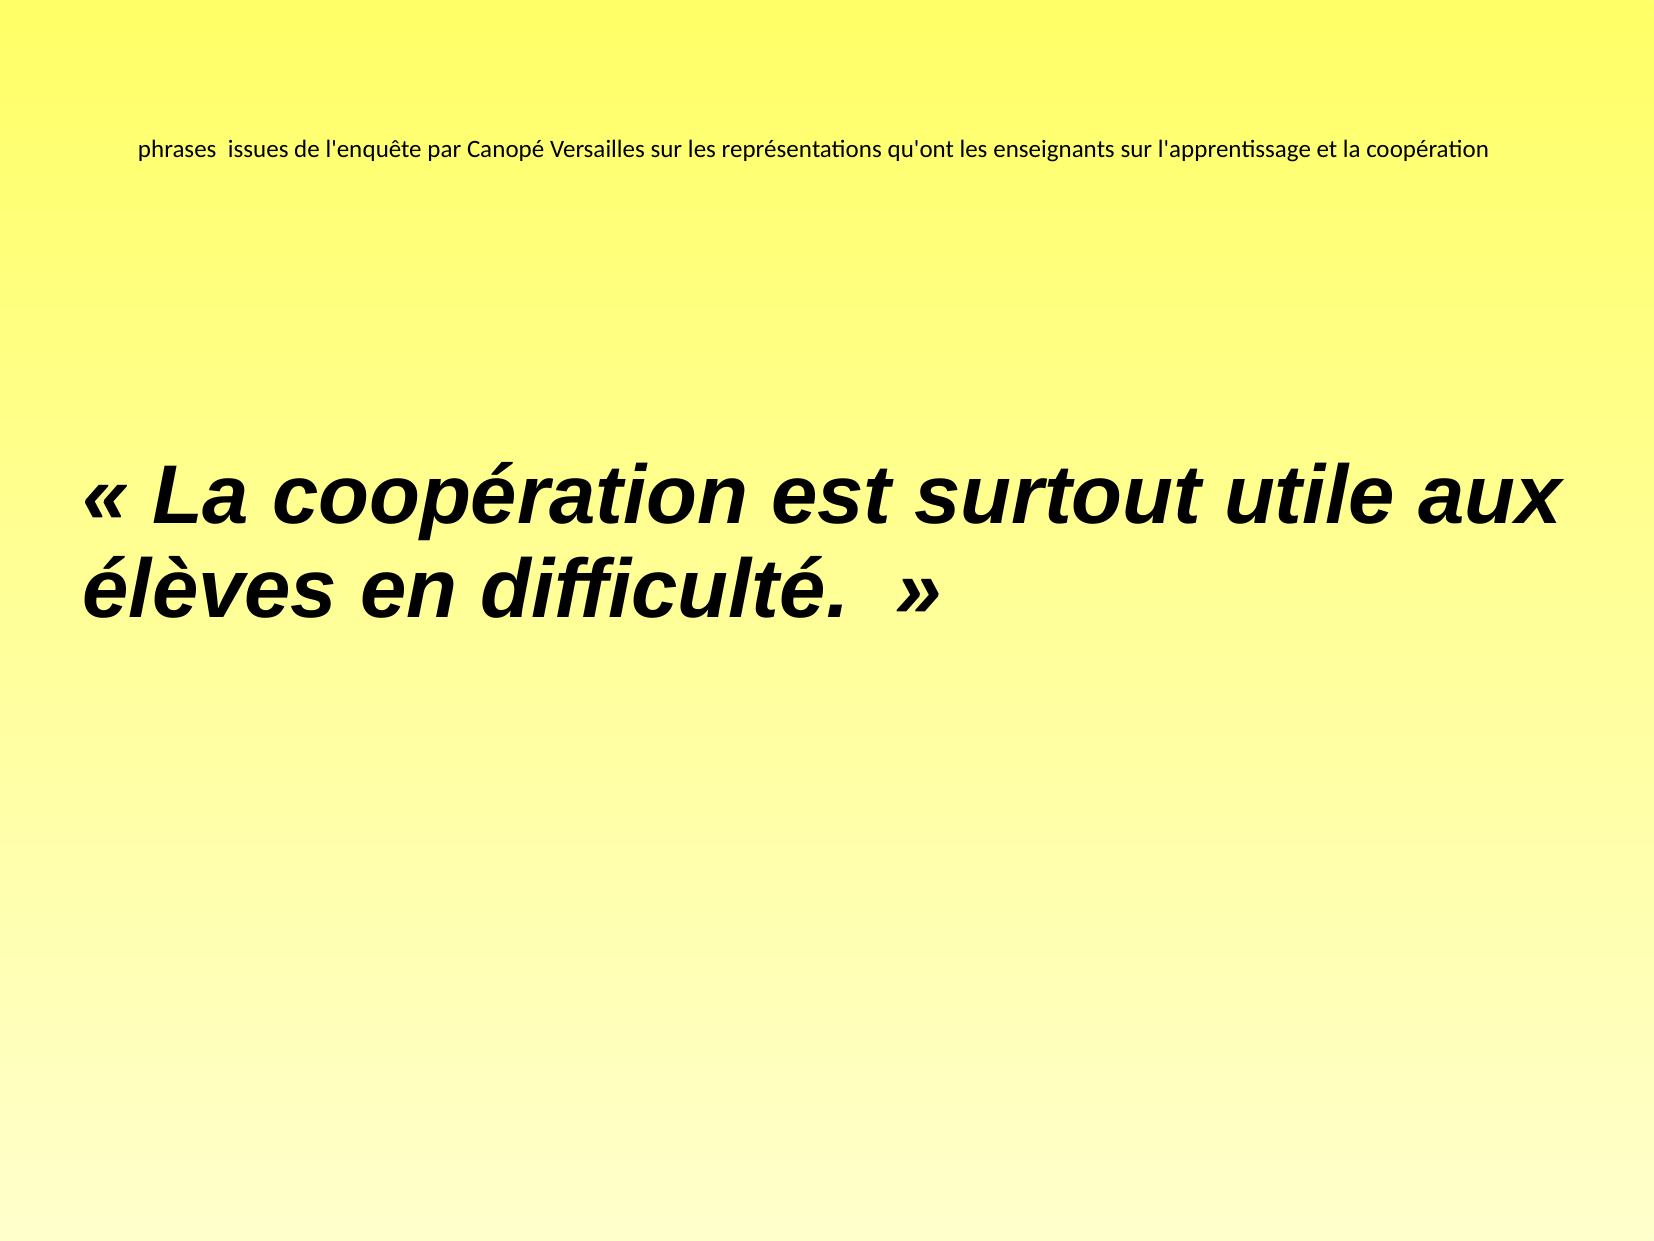

phrases issues de l'enquête par Canopé Versailles sur les représentations qu'ont les enseignants sur l'apprentissage et la coopération
# « La coopération est surtout utile aux élèves en difficulté.  »